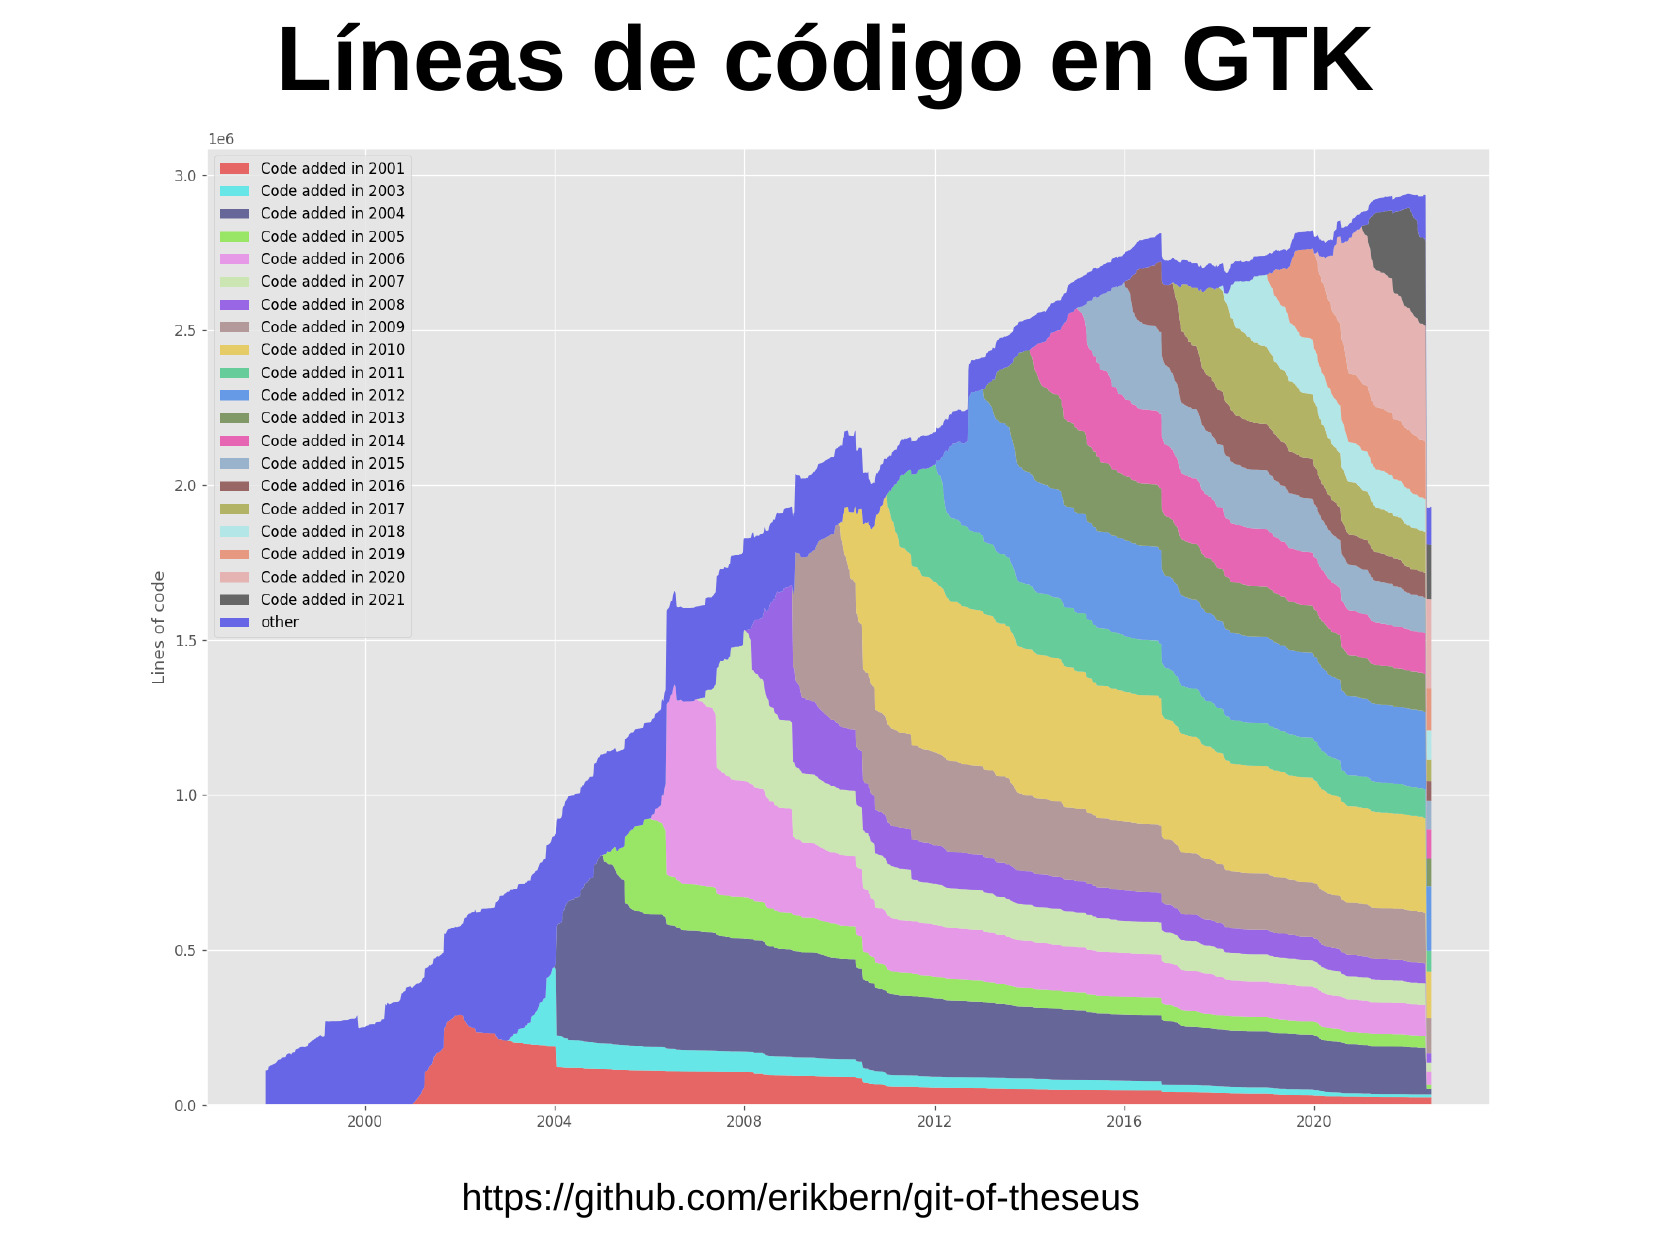

# Líneas de código en GTK
https://github.com/erikbern/git-of-theseus